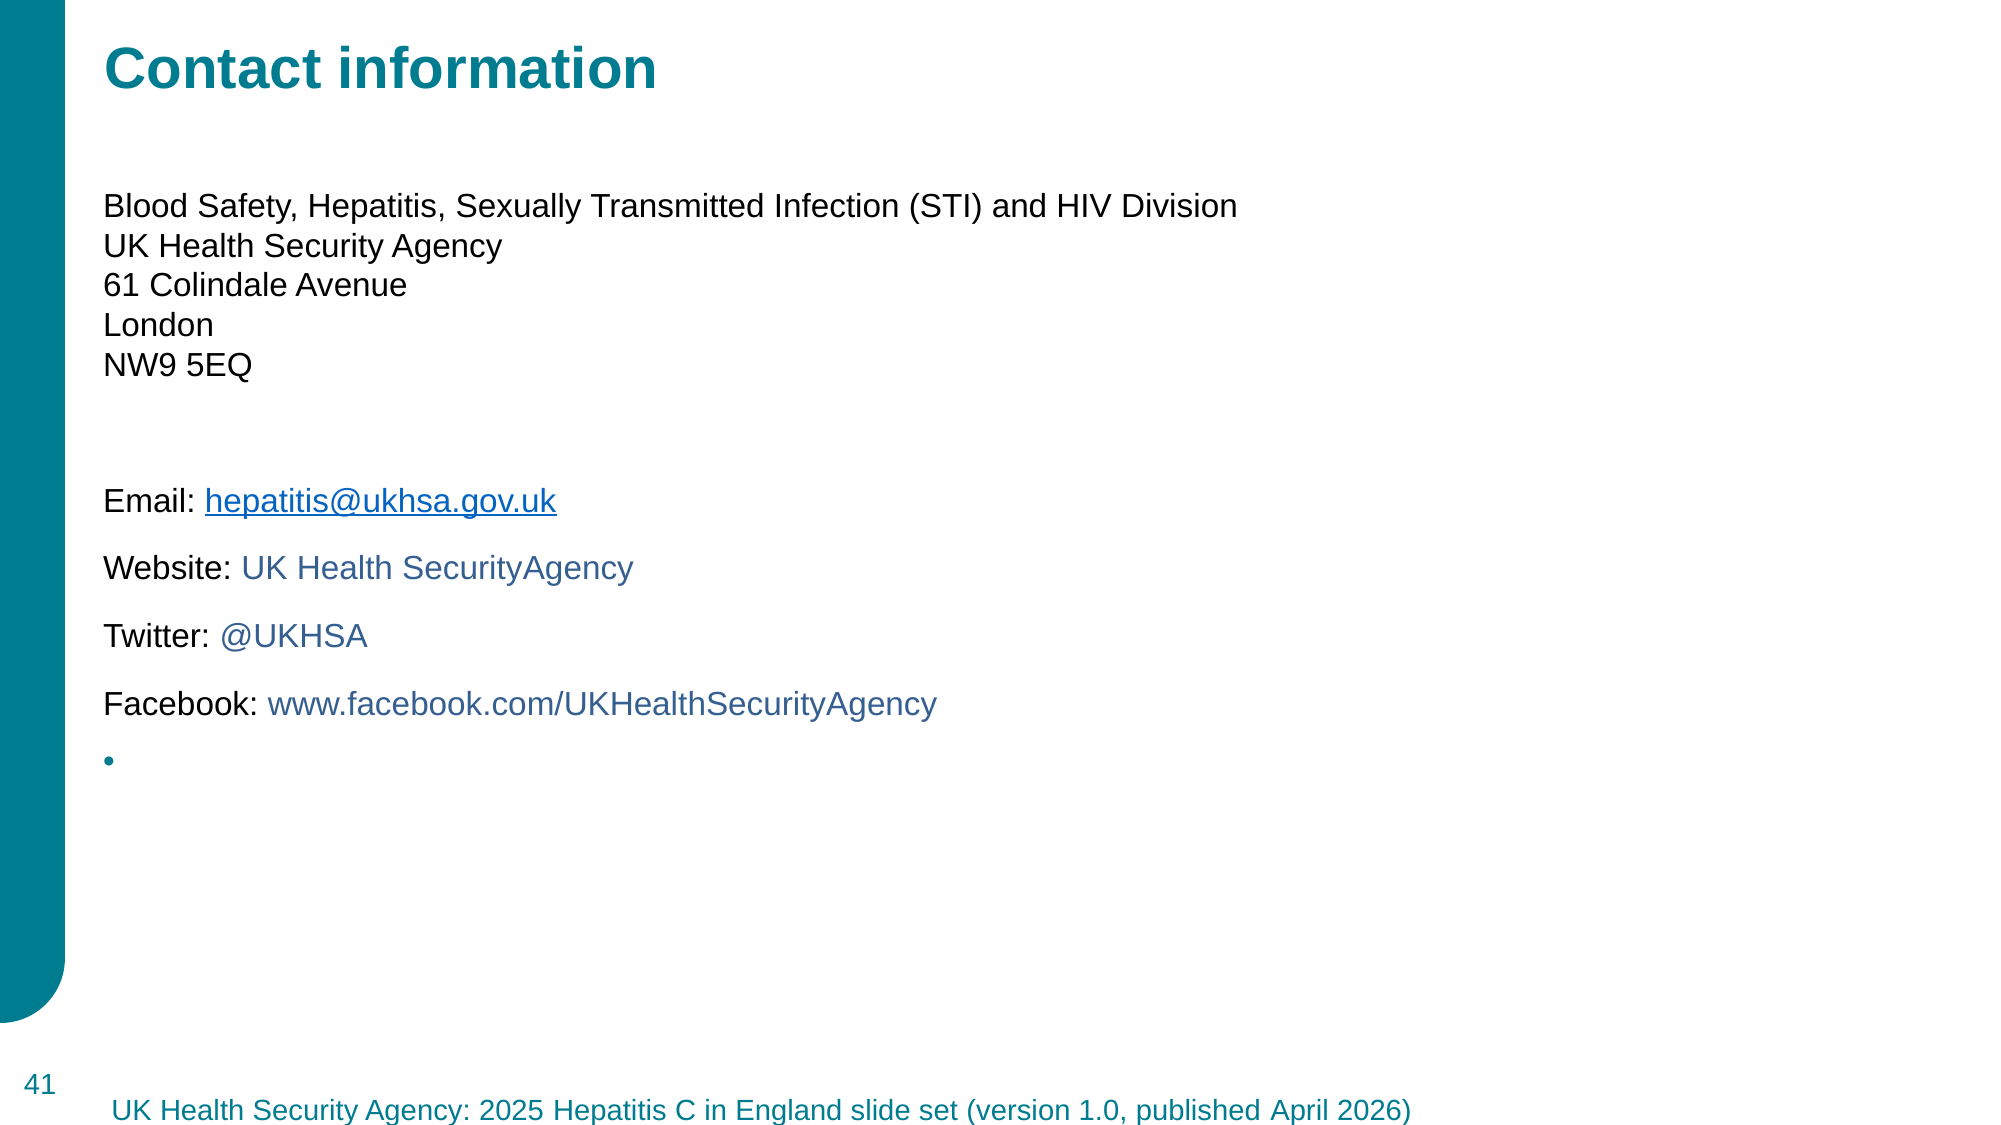

# Contact information
Blood Safety, Hepatitis, Sexually Transmitted Infection (STI) and HIV Division
UK Health Security Agency
61 Colindale Avenue
London
NW9 5EQ
Email: hepatitis@ukhsa.gov.uk
Website: UK Health SecurityAgency
Twitter: @UKHSA
Facebook: www.facebook.com/UKHealthSecurityAgency
UK Health Security Agency: 2025 Hepatitis C in England slide set (version 1.0, published April 2026)
41